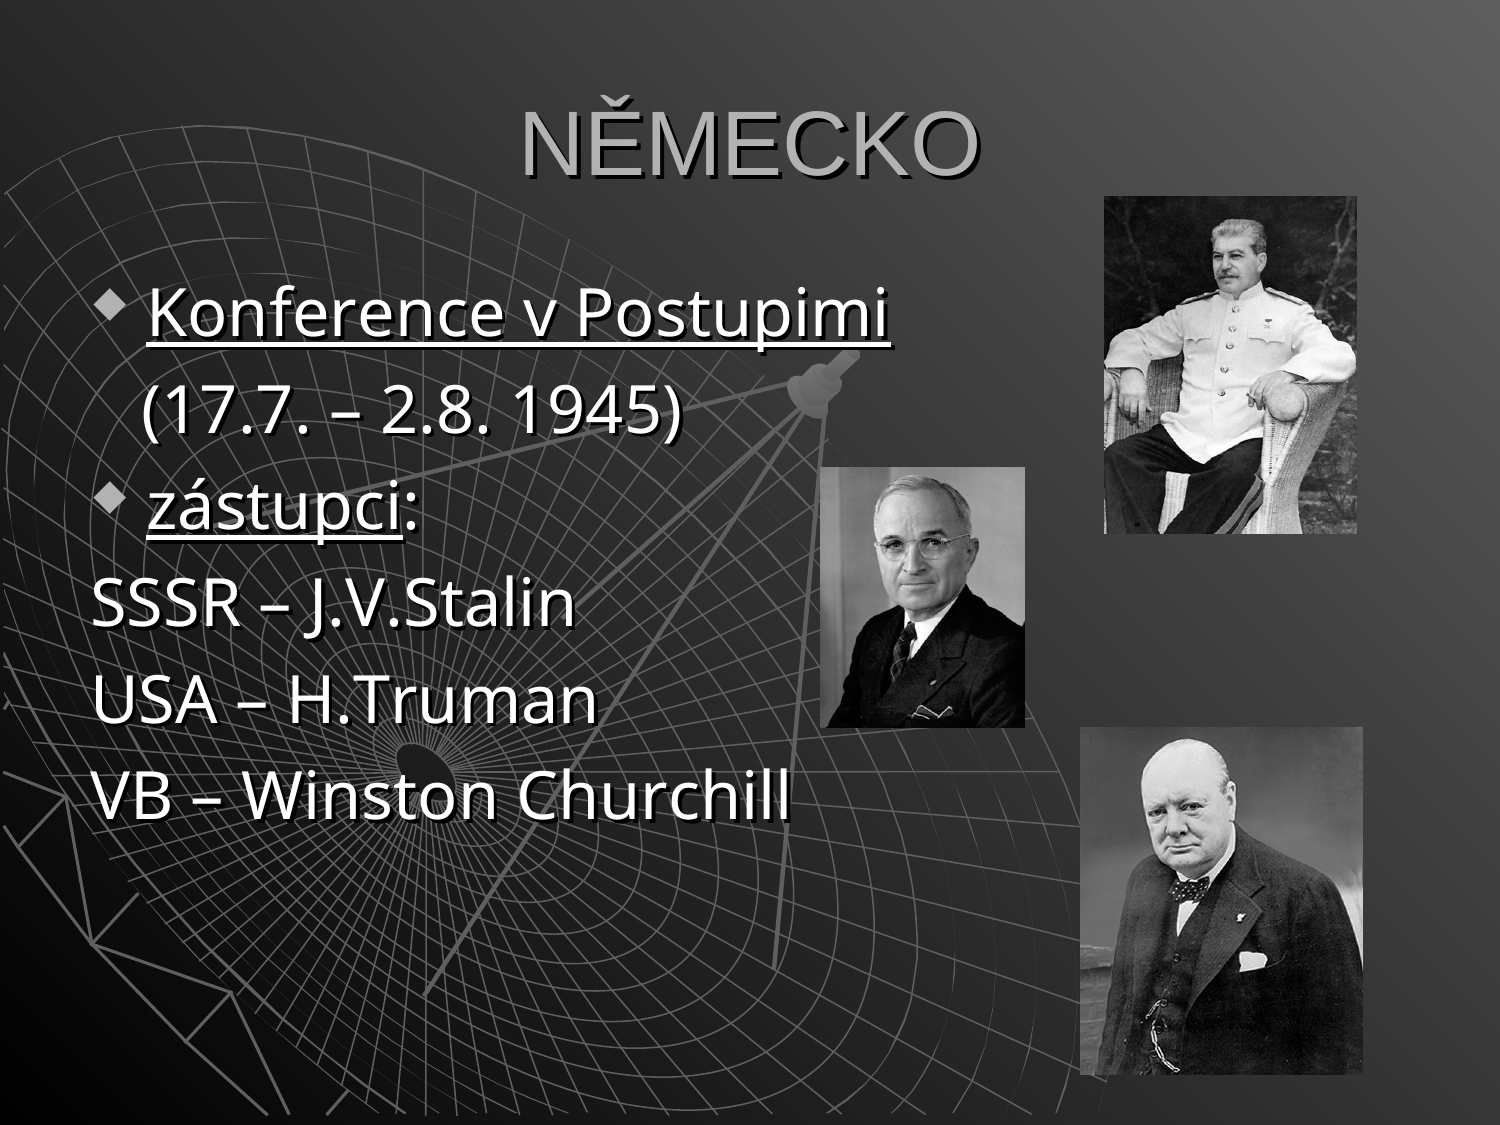

# NĚMECKO
Konference v Postupimi
 (17.7. – 2.8. 1945)
zástupci:
SSSR – J.V.Stalin
USA – H.Truman
VB – Winston Churchill